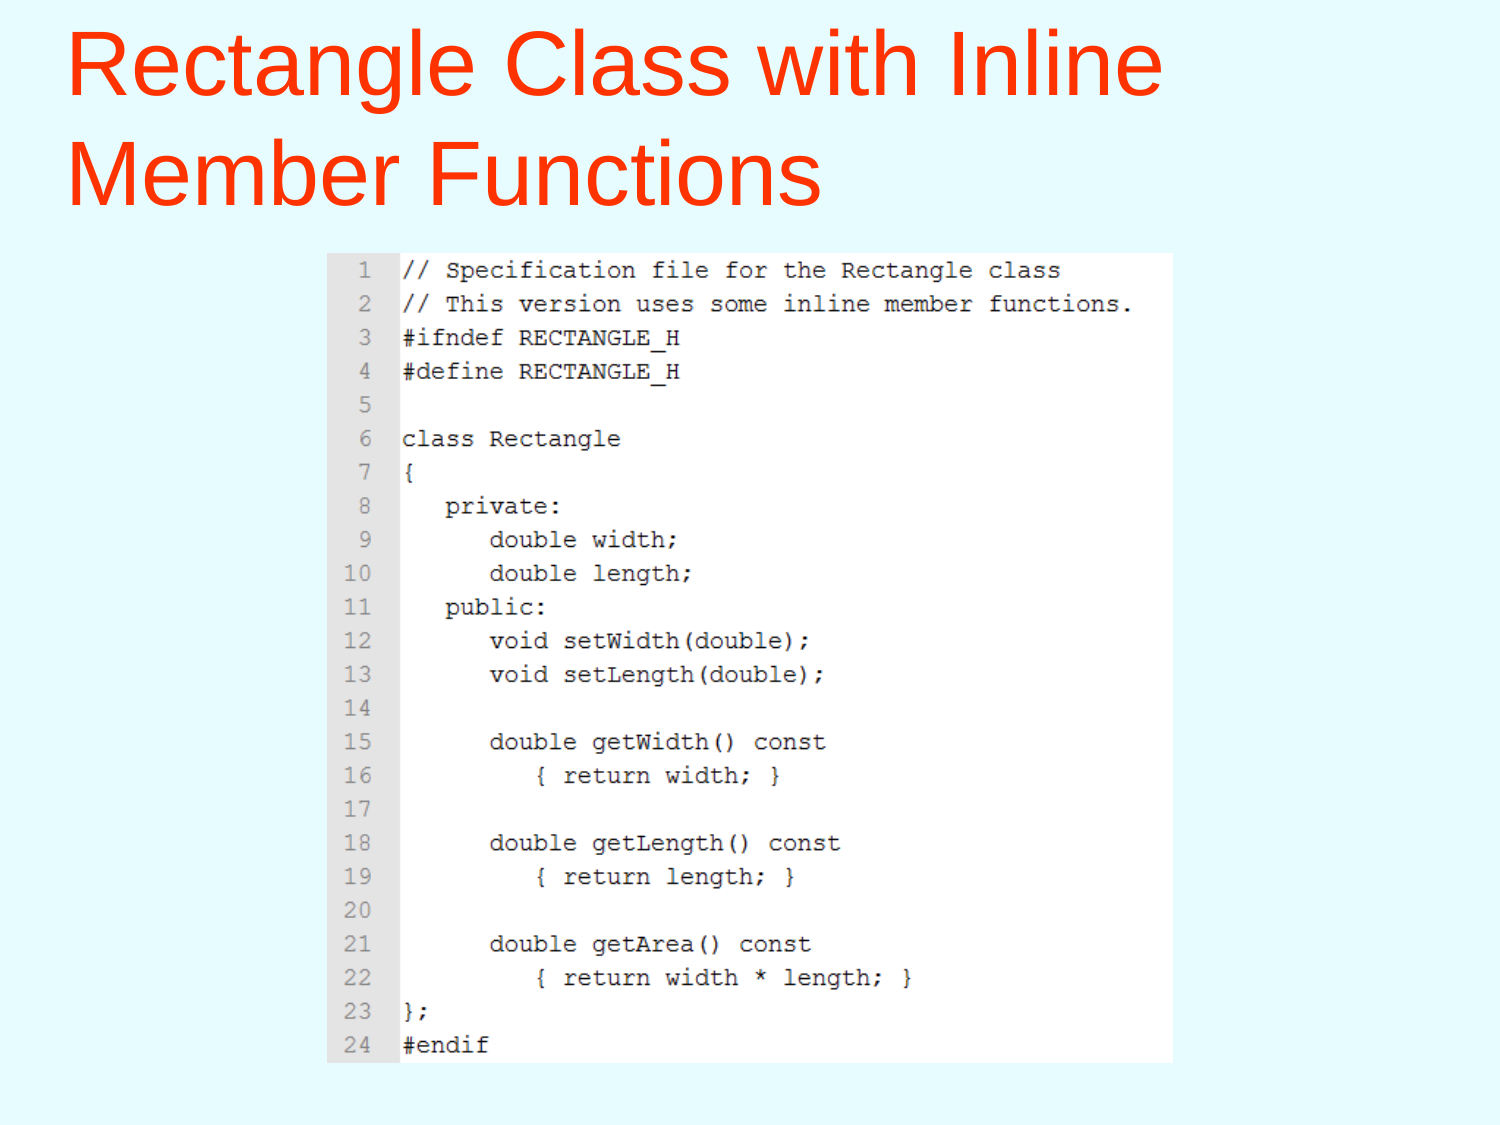

# Rectangle Class with Inline Member Functions